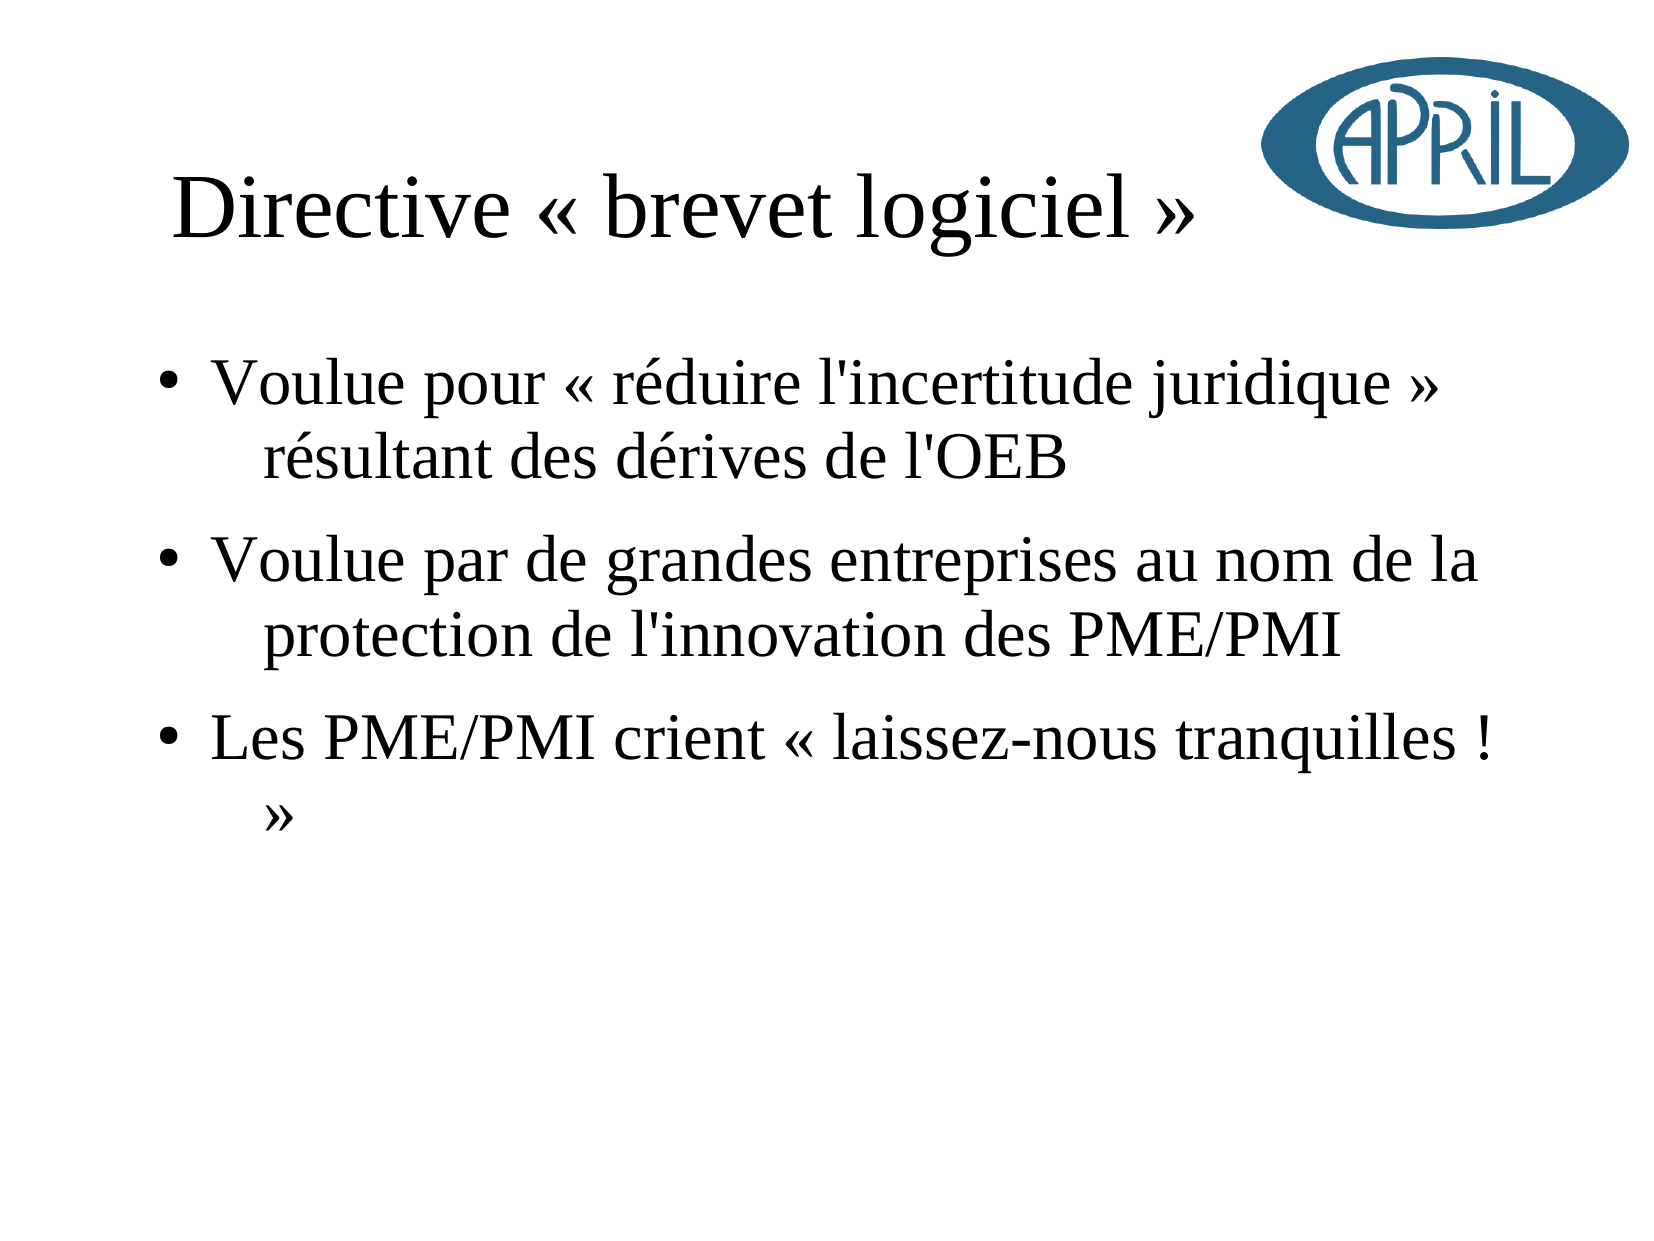

# Directive « brevet logiciel »
Voulue pour « réduire l'incertitude juridique » résultant des dérives de l'OEB
Voulue par de grandes entreprises au nom de la protection de l'innovation des PME/PMI
Les PME/PMI crient « laissez-nous tranquilles ! »